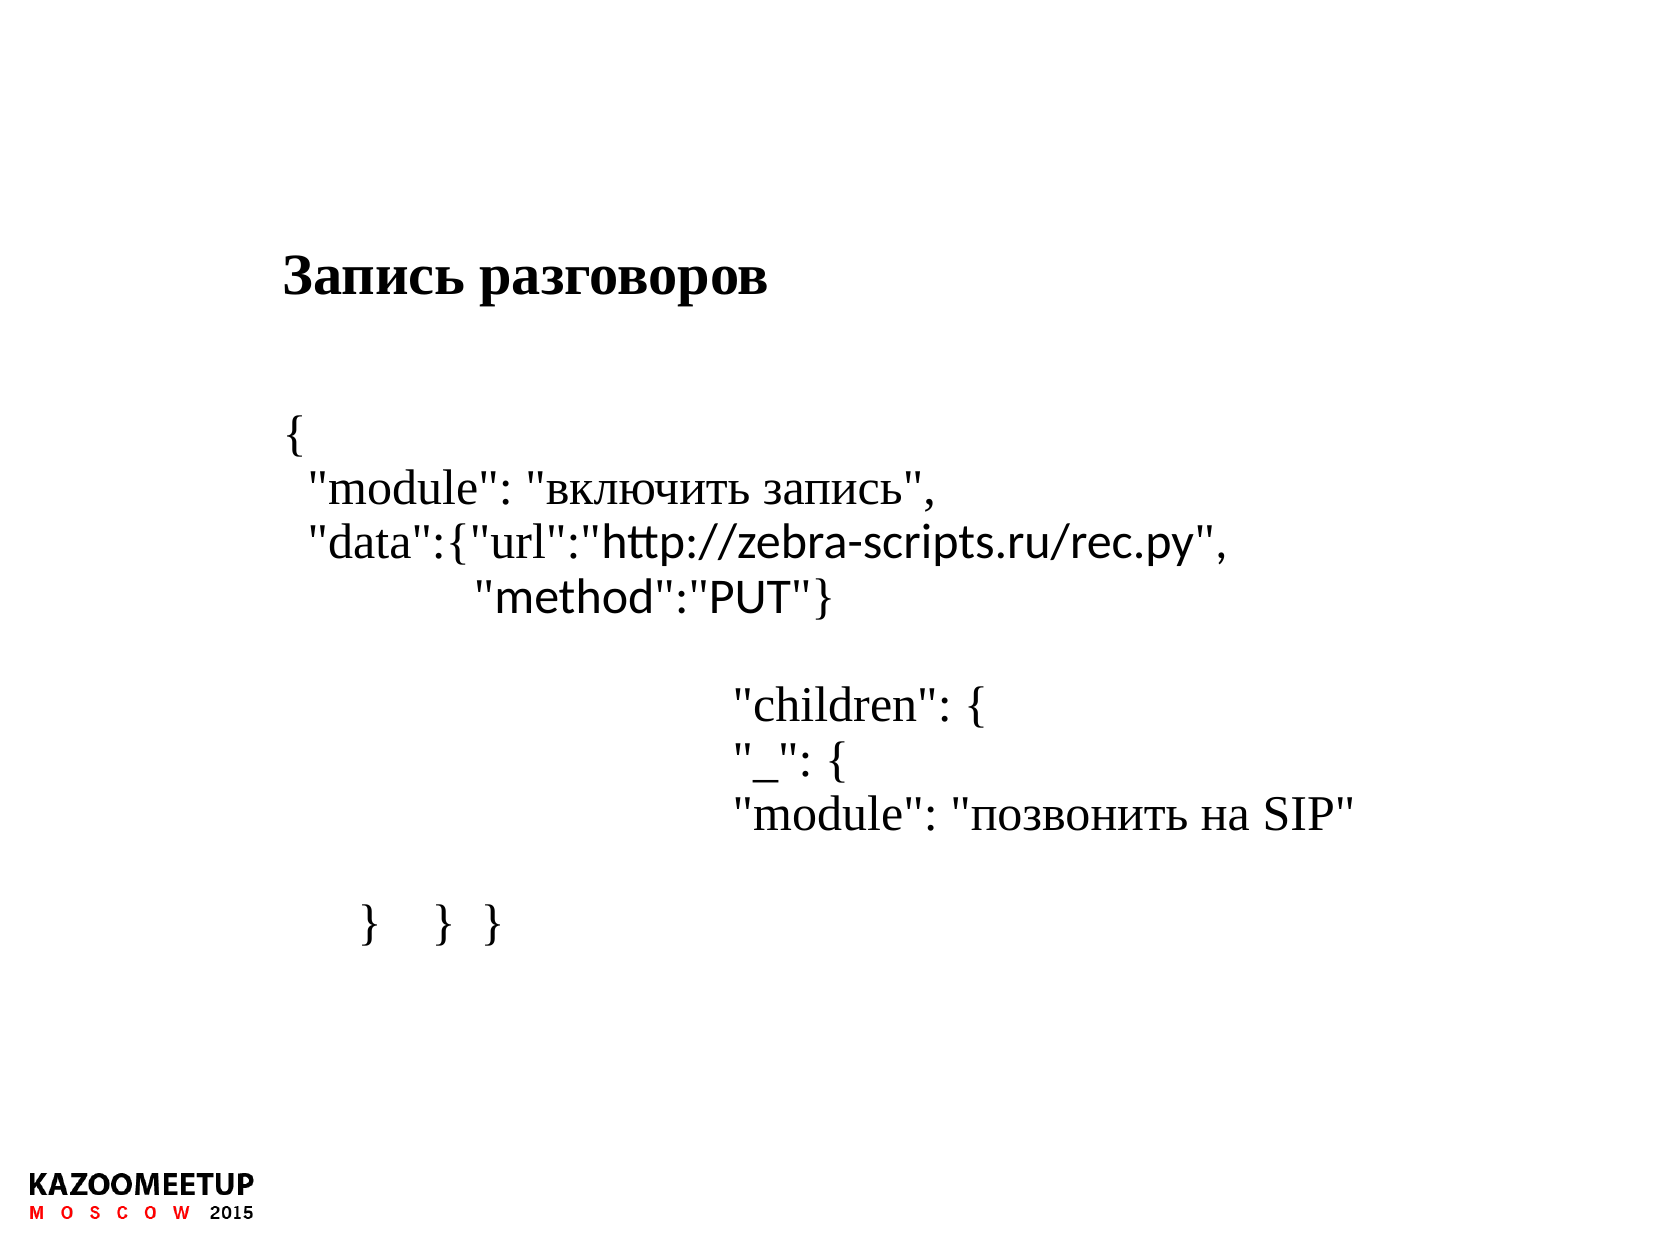

# Запись разговоров
{
 "module": "включить запись",
 "data":{"url":"http://zebra-scripts.ru/rec.py",
 "method":"PUT"}
 "children": {
 "_": {
 "module": "позвонить на SIP"
 } } }